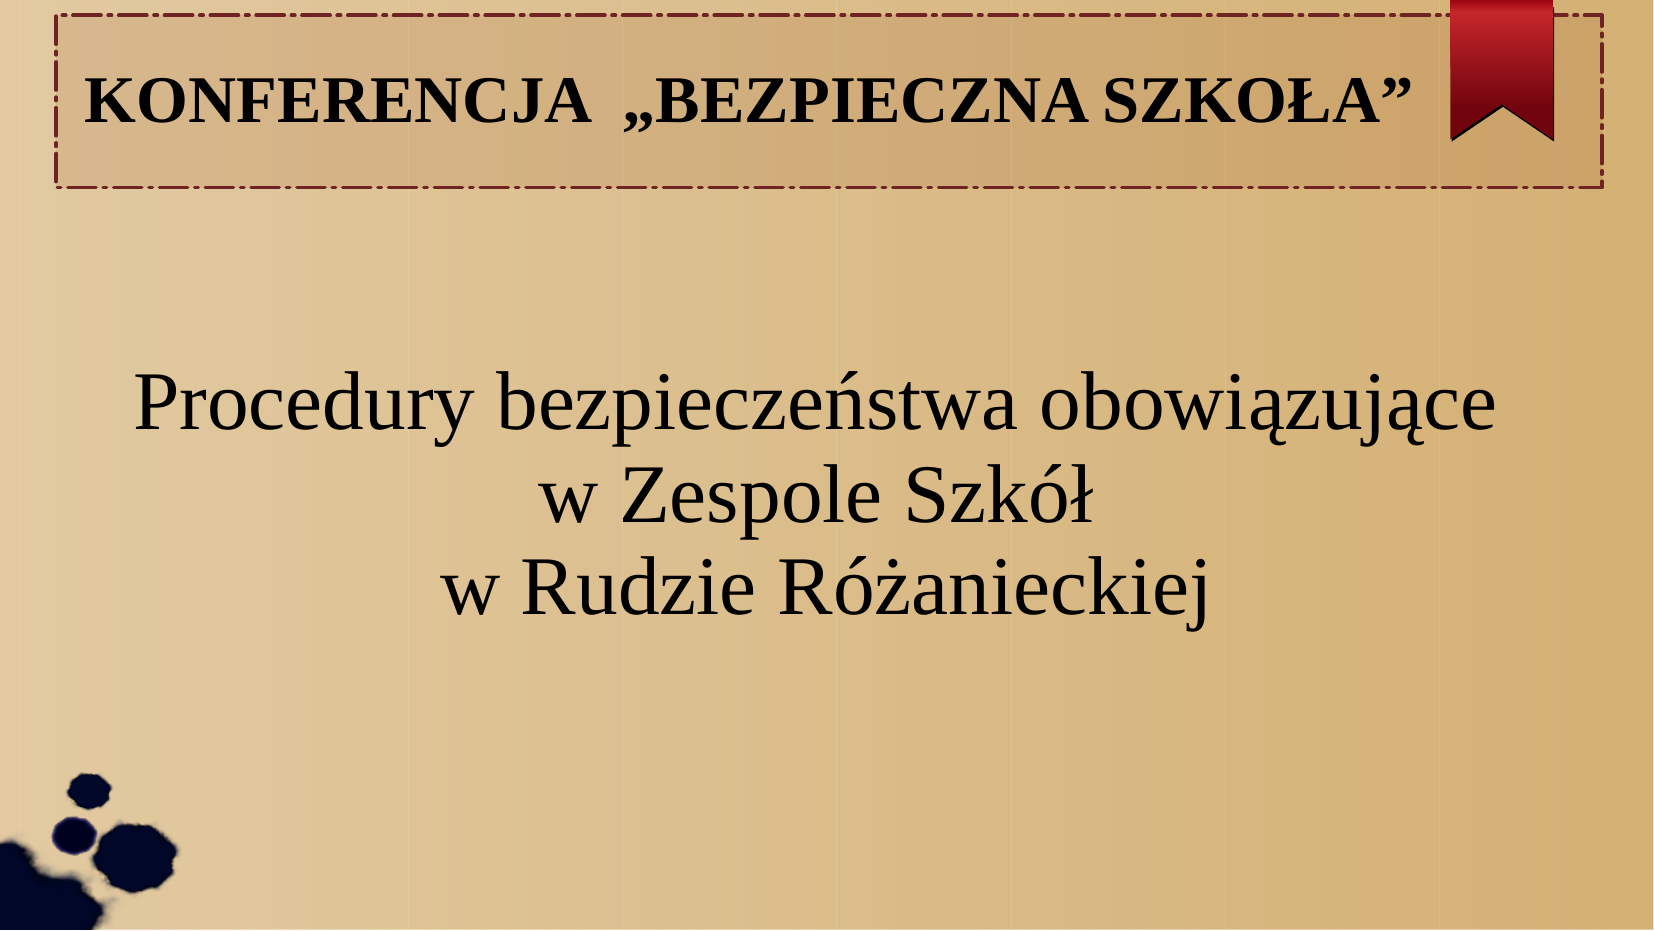

# KONFERENCJA „BEZPIECZNA SZKOŁA”
Procedury bezpieczeństwa obowiązujące
w Zespole Szkół
w Rudzie Różanieckiej